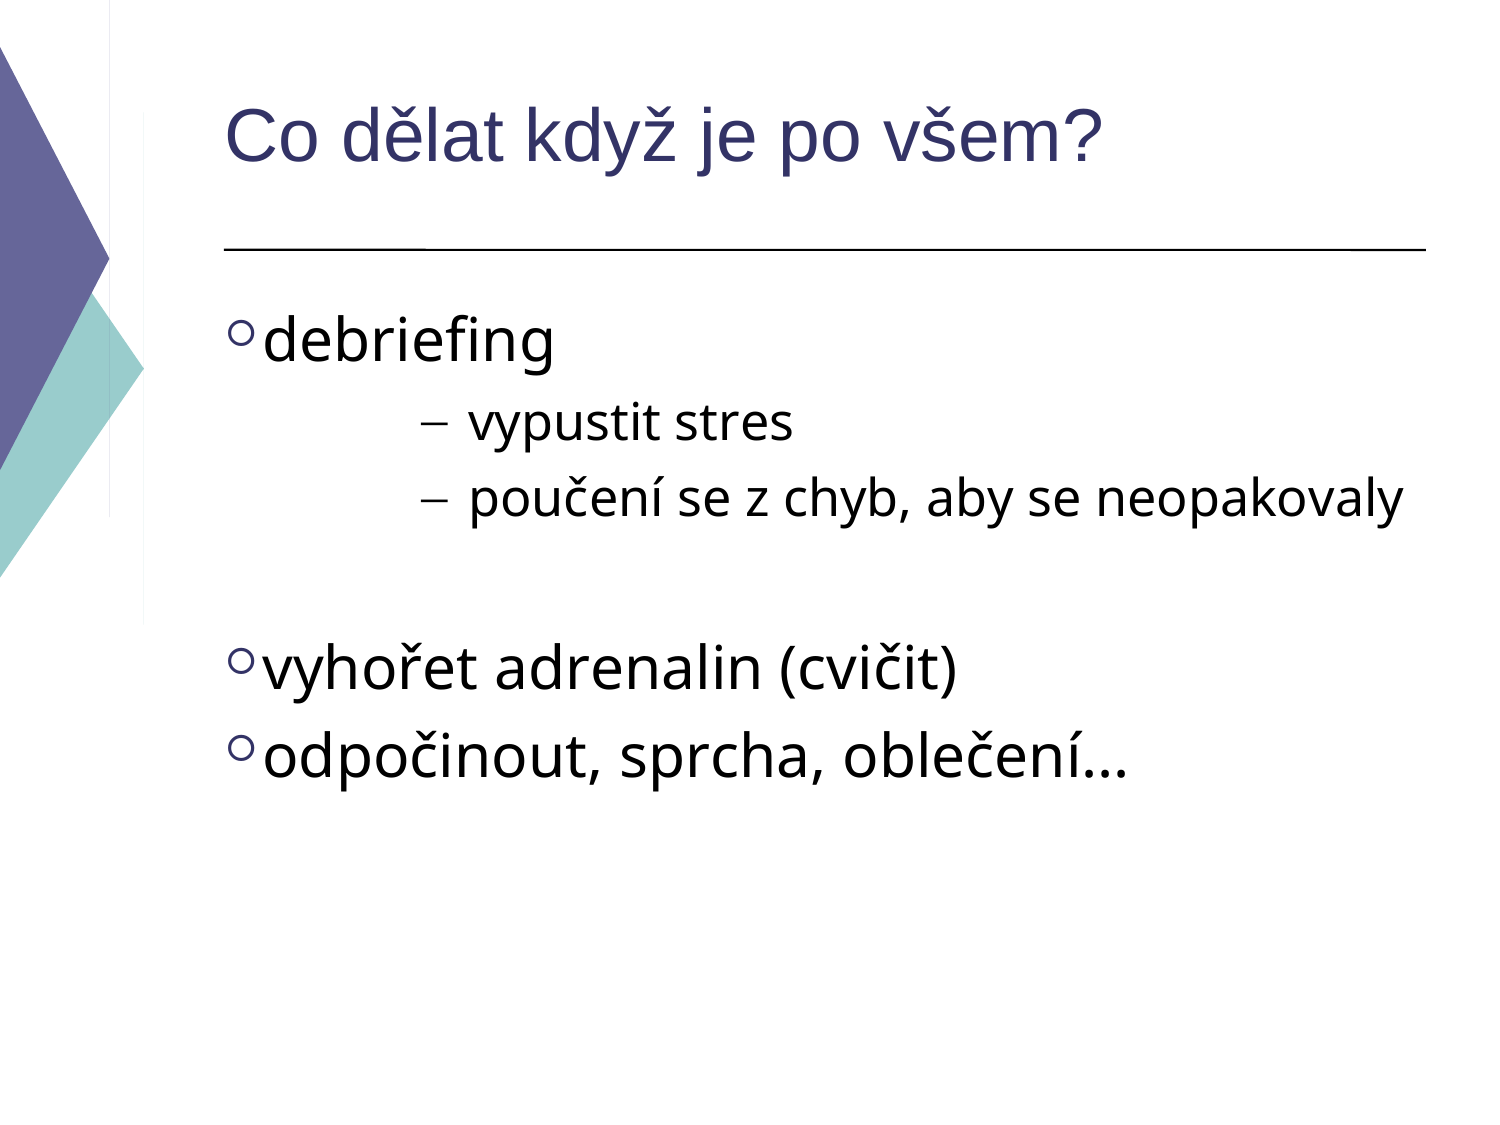

# Co dělat když je po všem?
debriefing
vypustit stres
poučení se z chyb, aby se neopakovaly
vyhořet adrenalin (cvičit)
odpočinout, sprcha, oblečení...